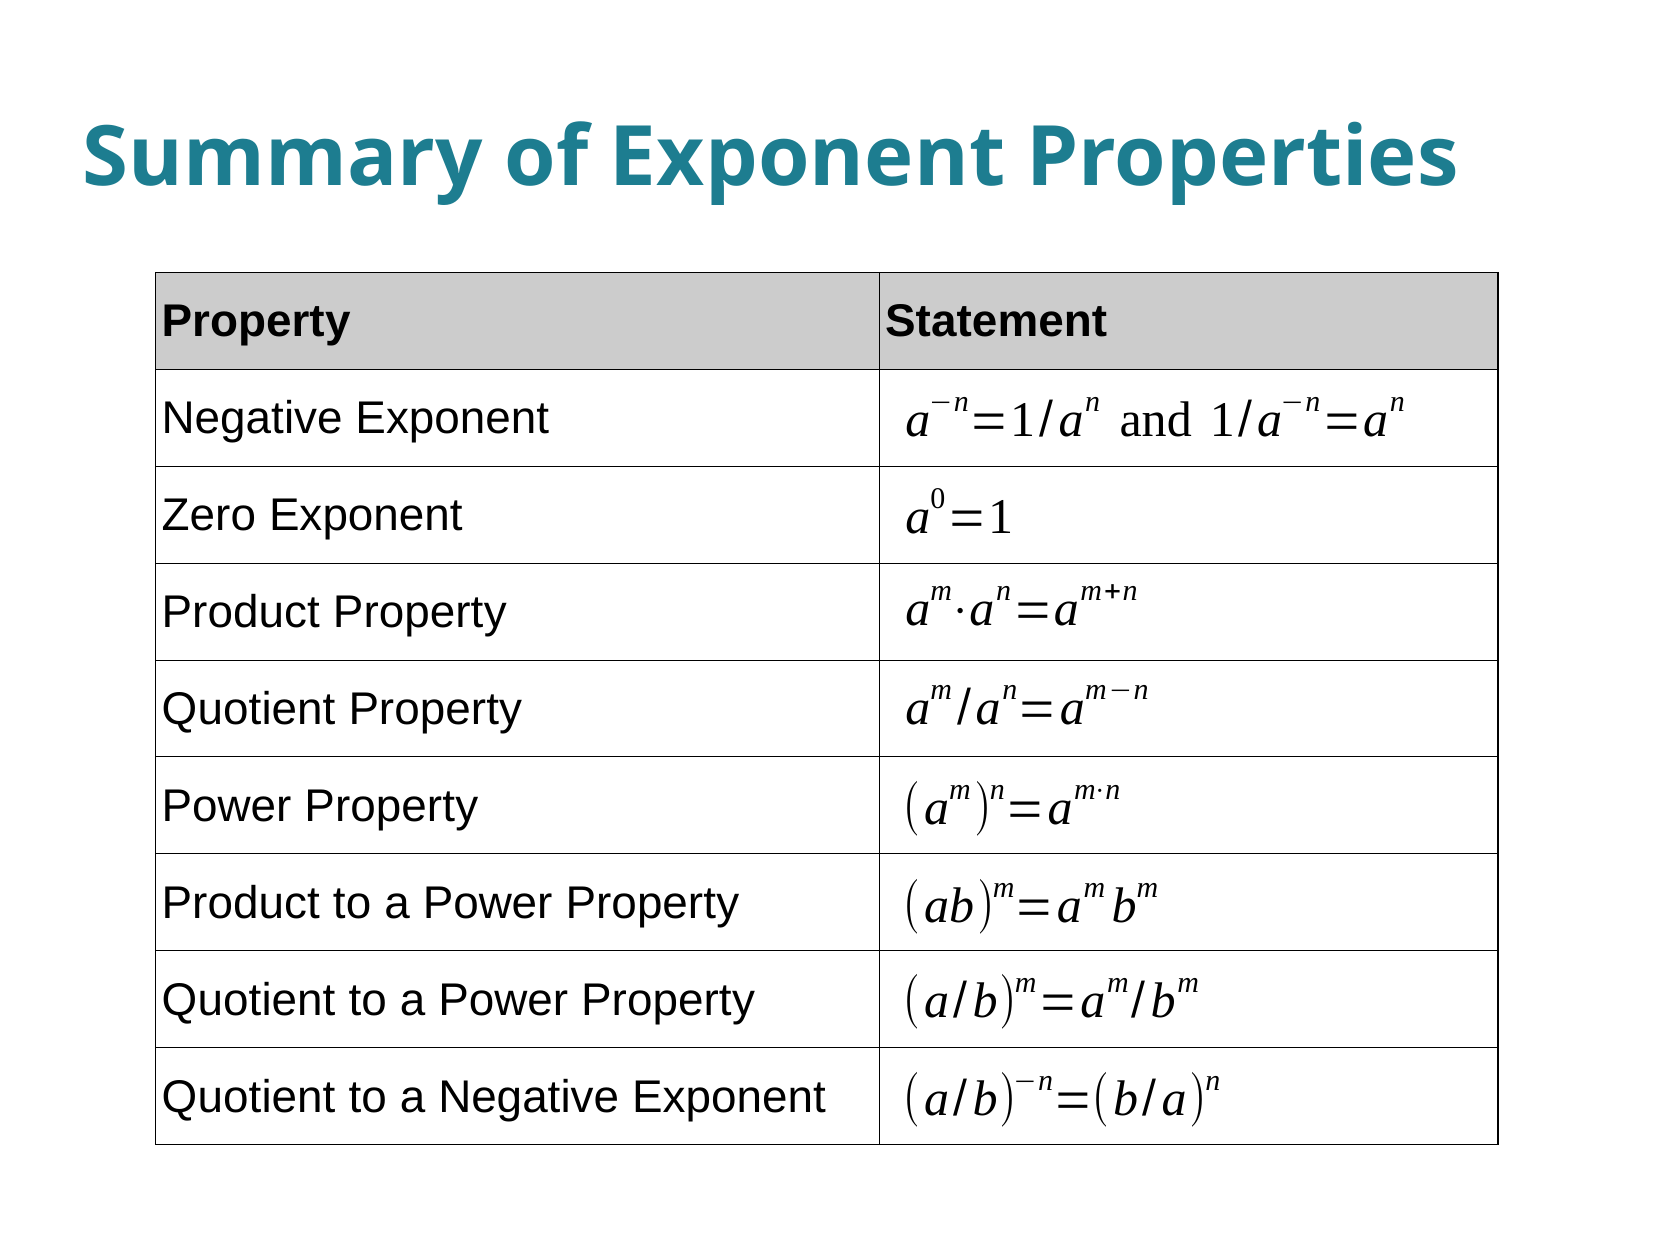

# Summary of Exponent Properties
| Property | Statement |
| --- | --- |
| Negative Exponent | |
| Zero Exponent | |
| Product Property | |
| Quotient Property | |
| Power Property | |
| Product to a Power Property | |
| Quotient to a Power Property | |
| Quotient to a Negative Exponent | |